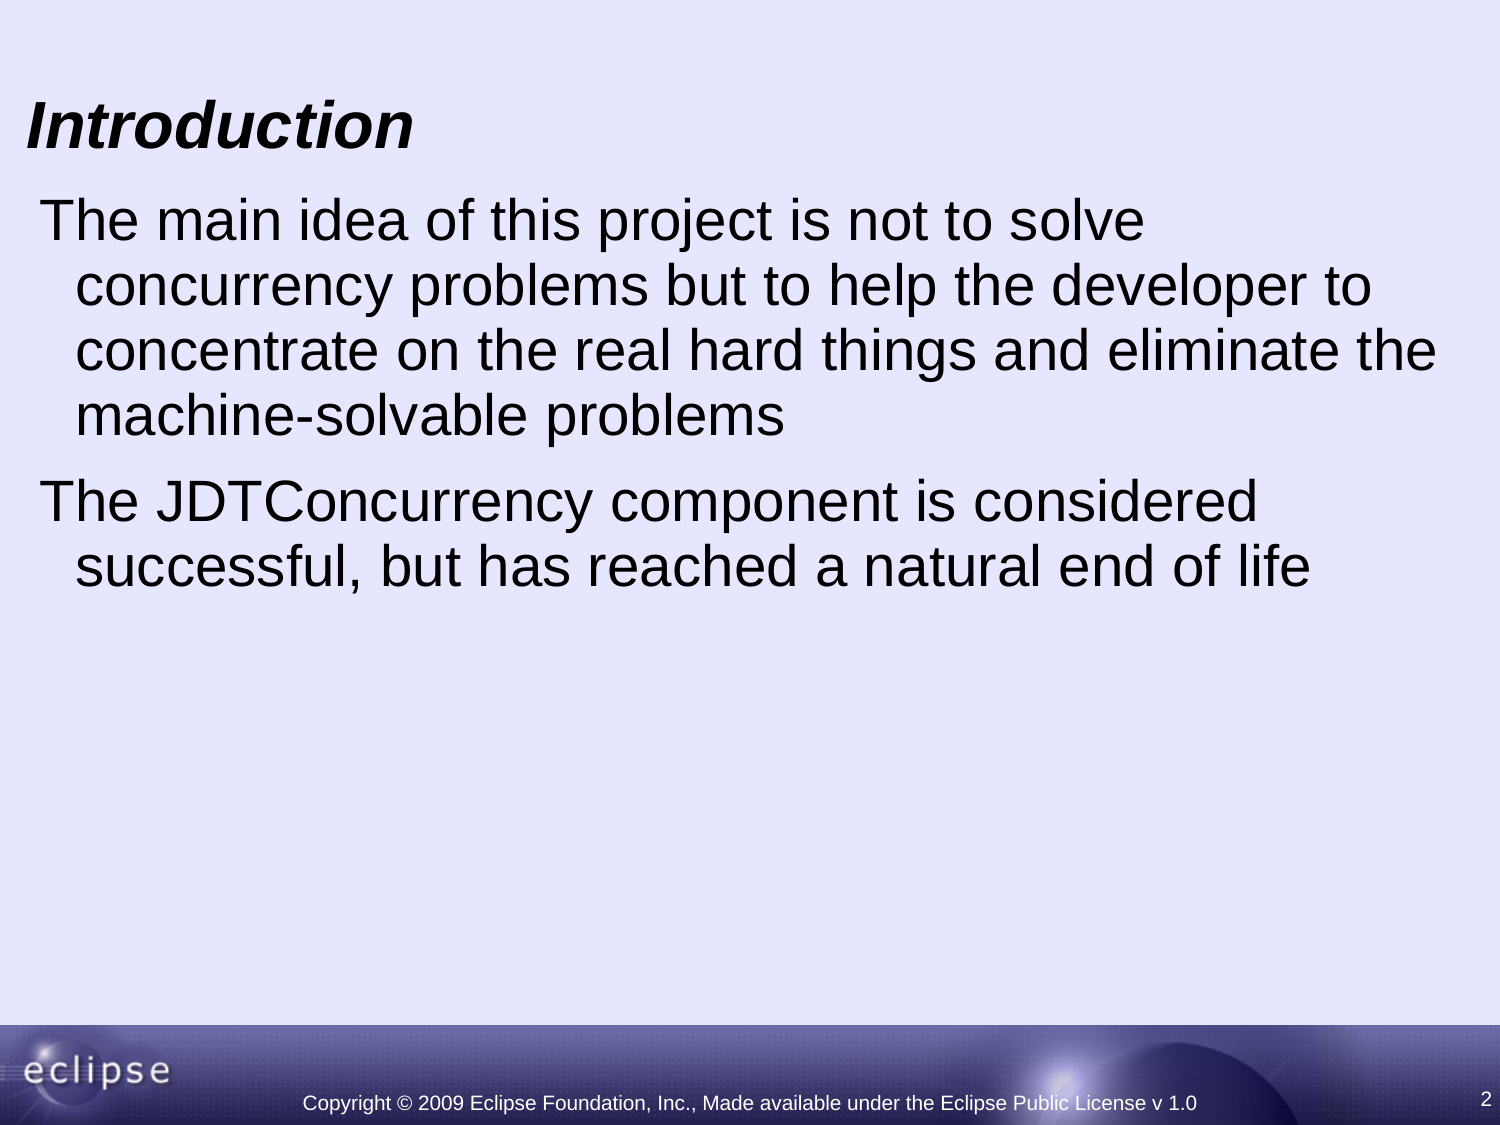

# Introduction
The main idea of this project is not to solve concurrency problems but to help the developer to concentrate on the real hard things and eliminate the machine-solvable problems
The JDTConcurrency component is considered successful, but has reached a natural end of life
2